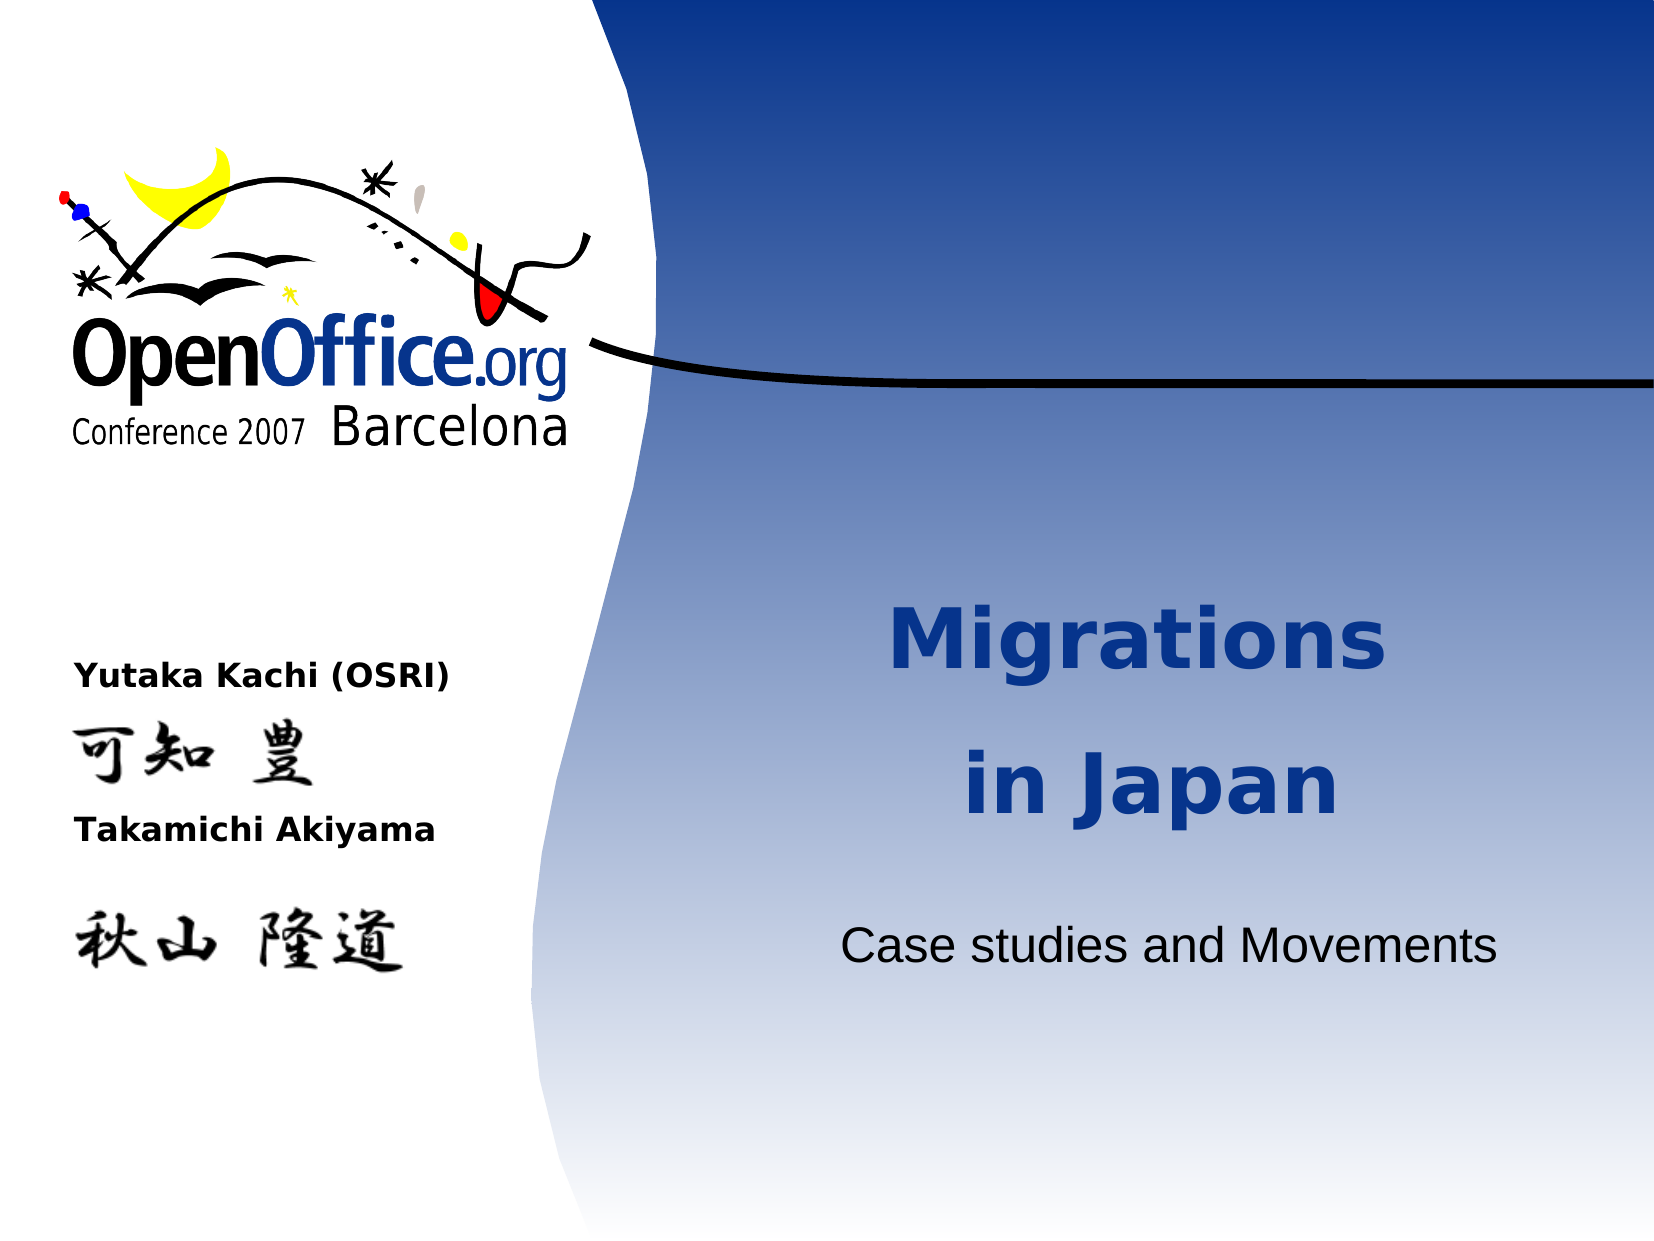

# Migrations in Japan
Yutaka Kachi (OSRI)
Takamichi Akiyama
Case studies and Movements